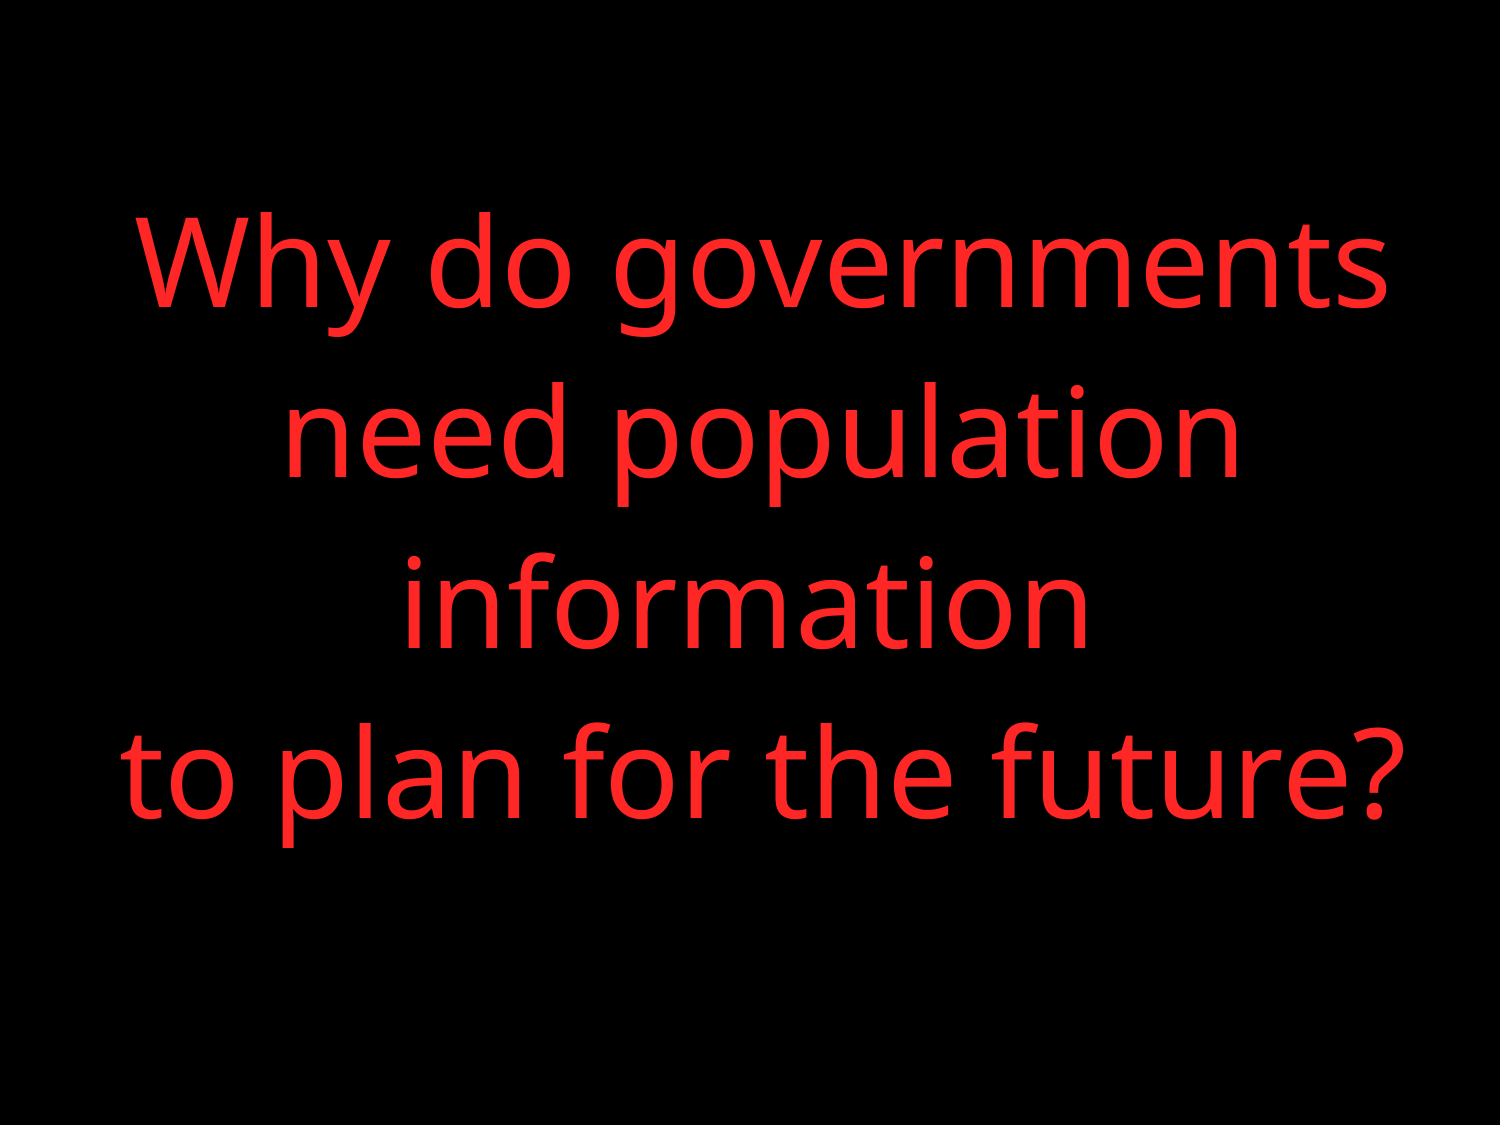

# Why do governments need population information to plan for the future?